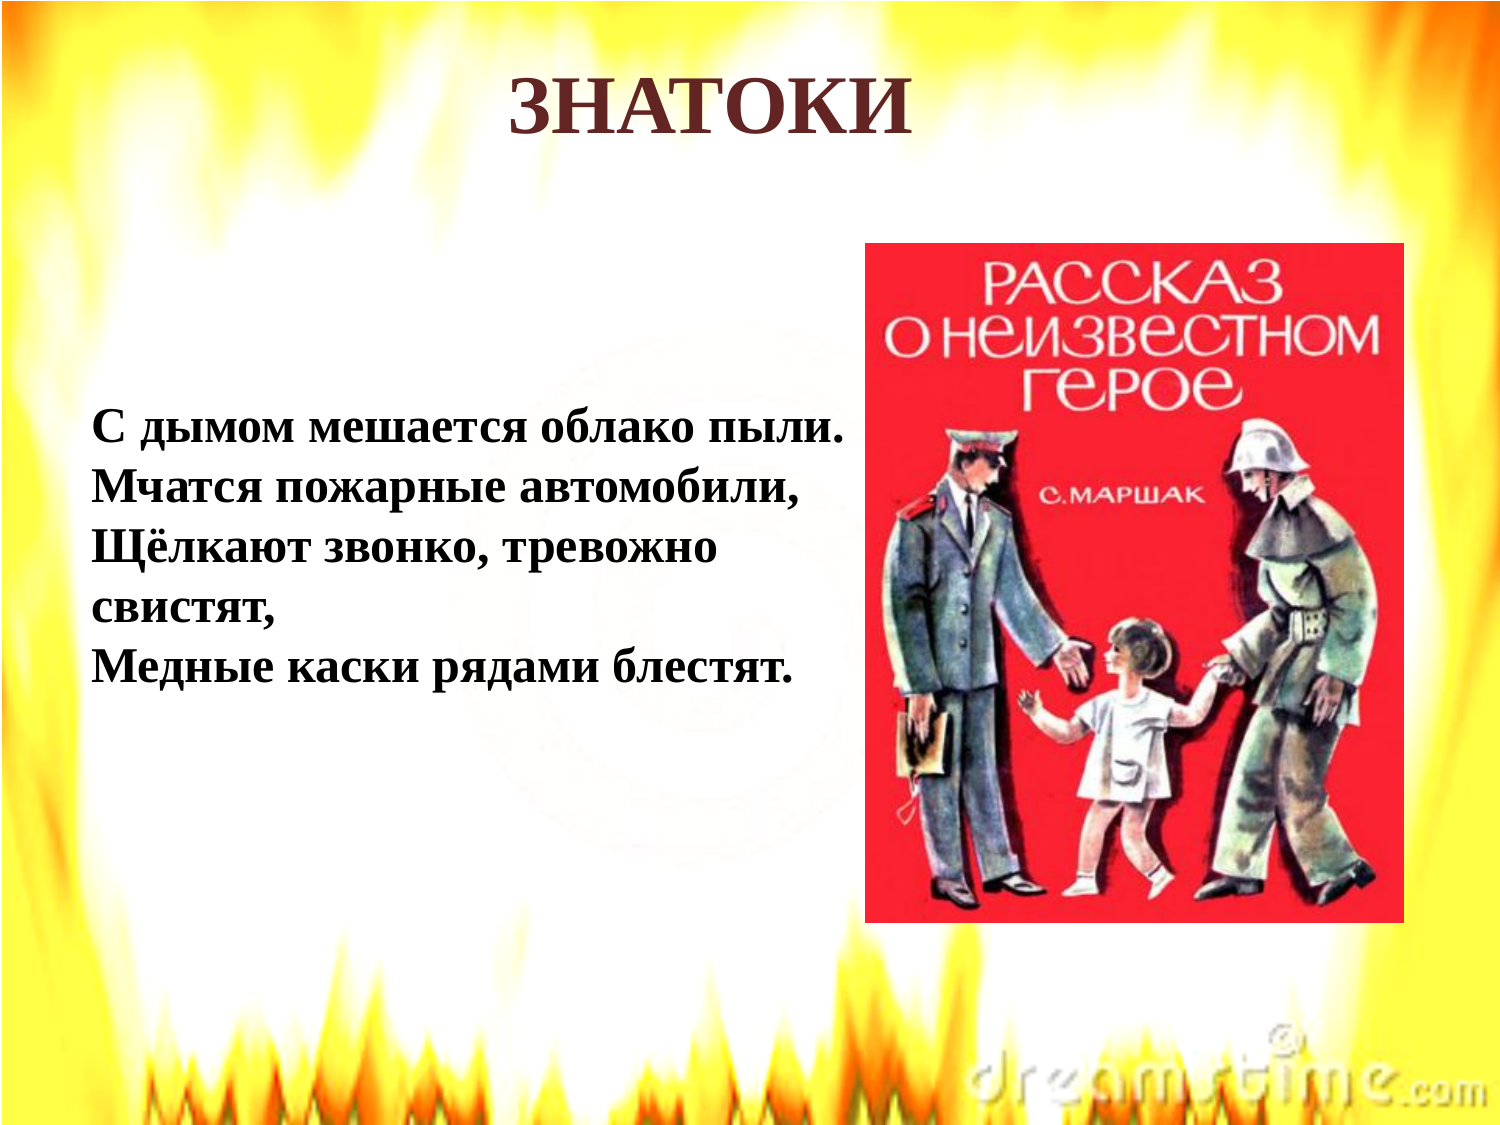

ЗНАТОКИ
С дымом мешается облако пыли.
Мчатся пожарные автомобили,
Щёлкают звонко, тревожно свистят,
Медные каски рядами блестят.